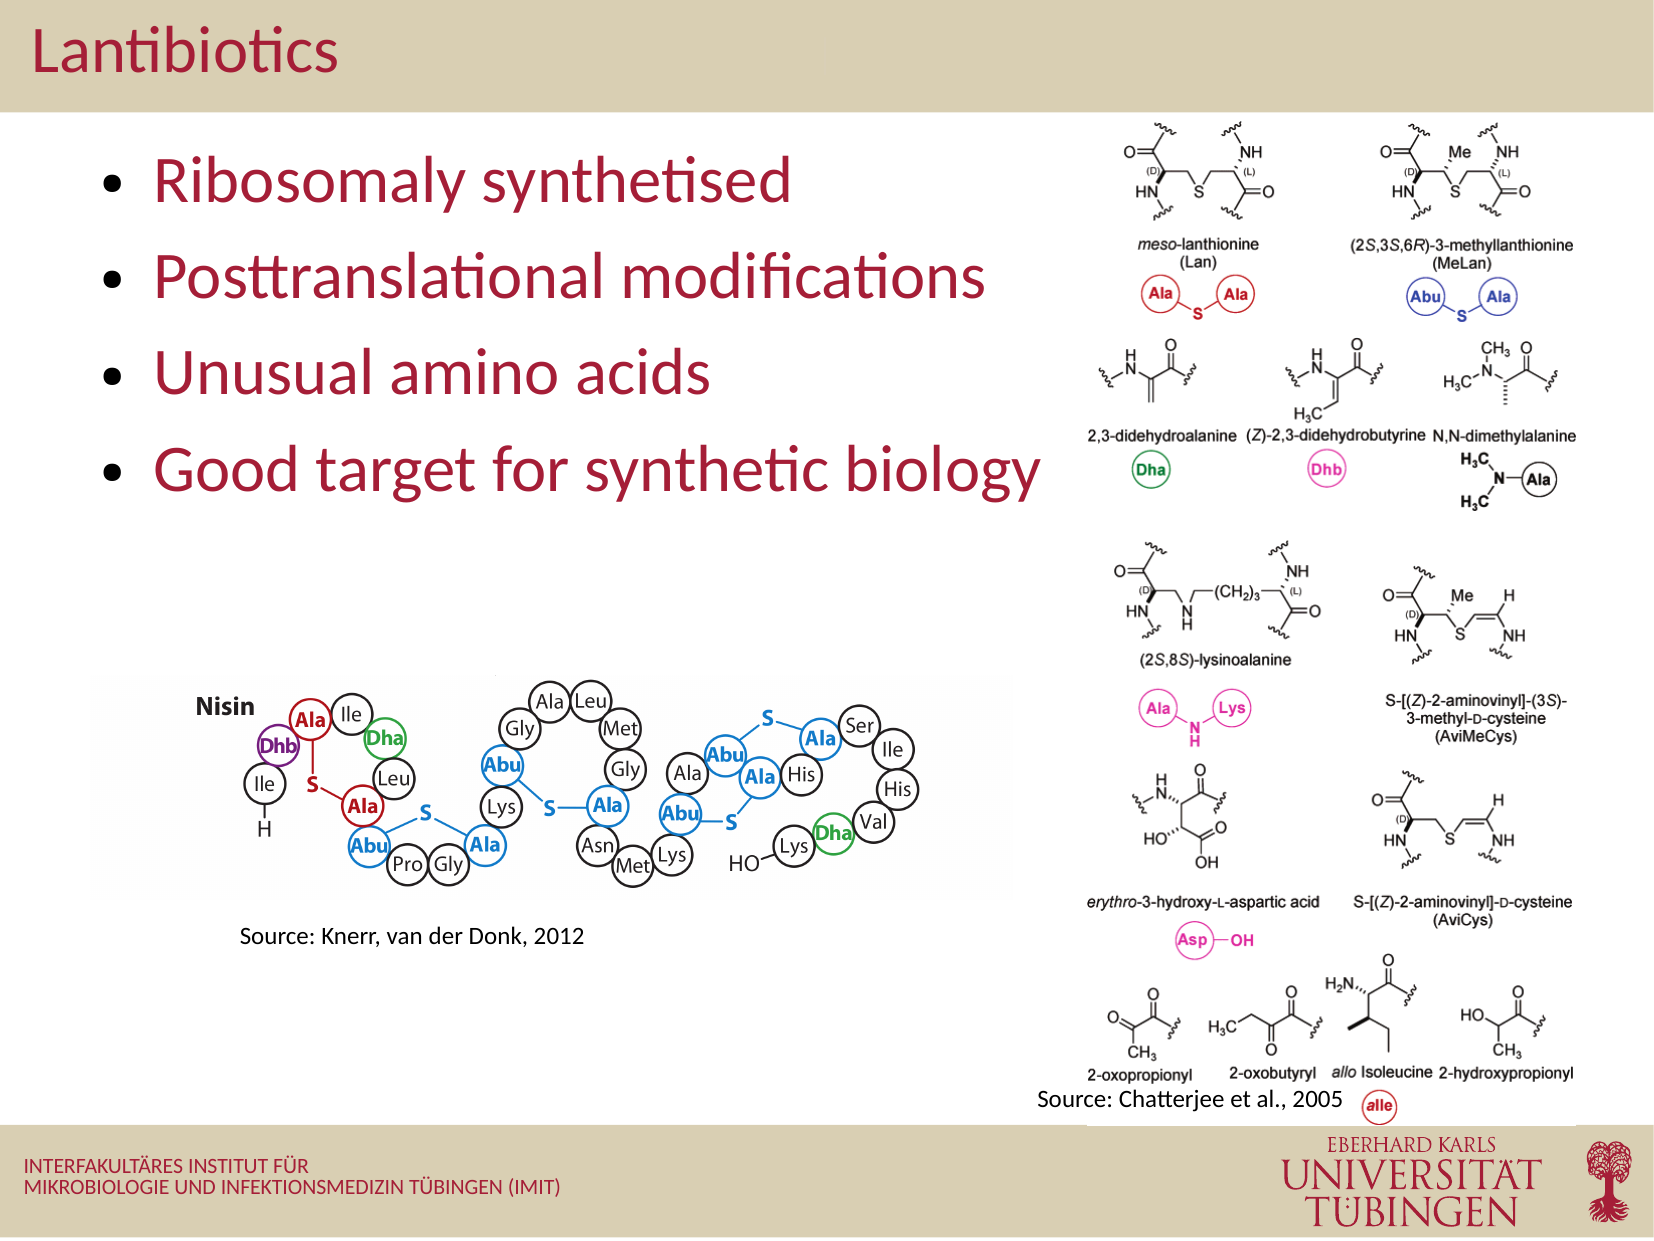

# Lantibiotics
Ribosomaly synthetised
Posttranslational modifications
Unusual amino acids
Good target for synthetic biology
Source: Knerr, van der Donk, 2012
Source: Chatterjee et al., 2005